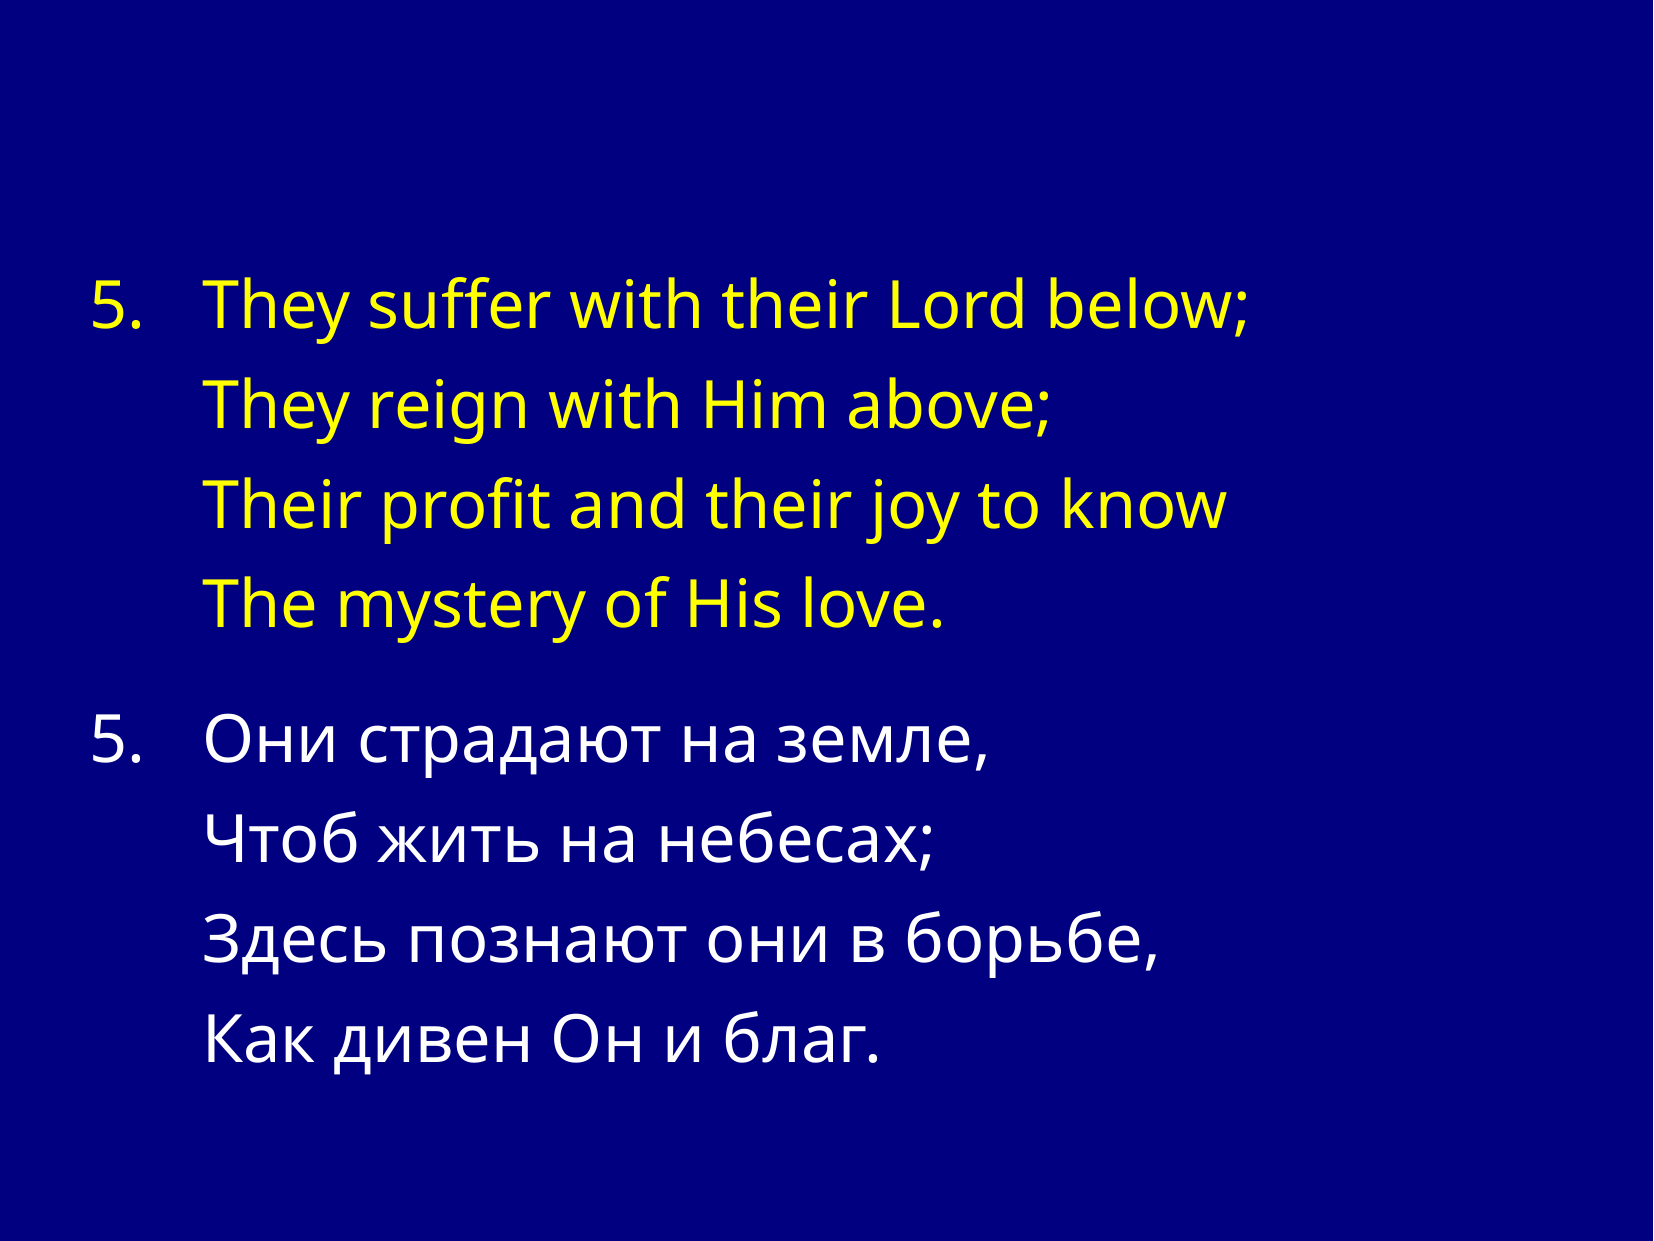

5.	They suffer with their Lord below;
	They reign with Him above;
	Their profit and their joy to know
	The mystery of His love.
5.	Они страдают на земле,
	Чтоб жить на небесах;
	Здесь познают они в борьбе,
	Как дивен Он и благ.